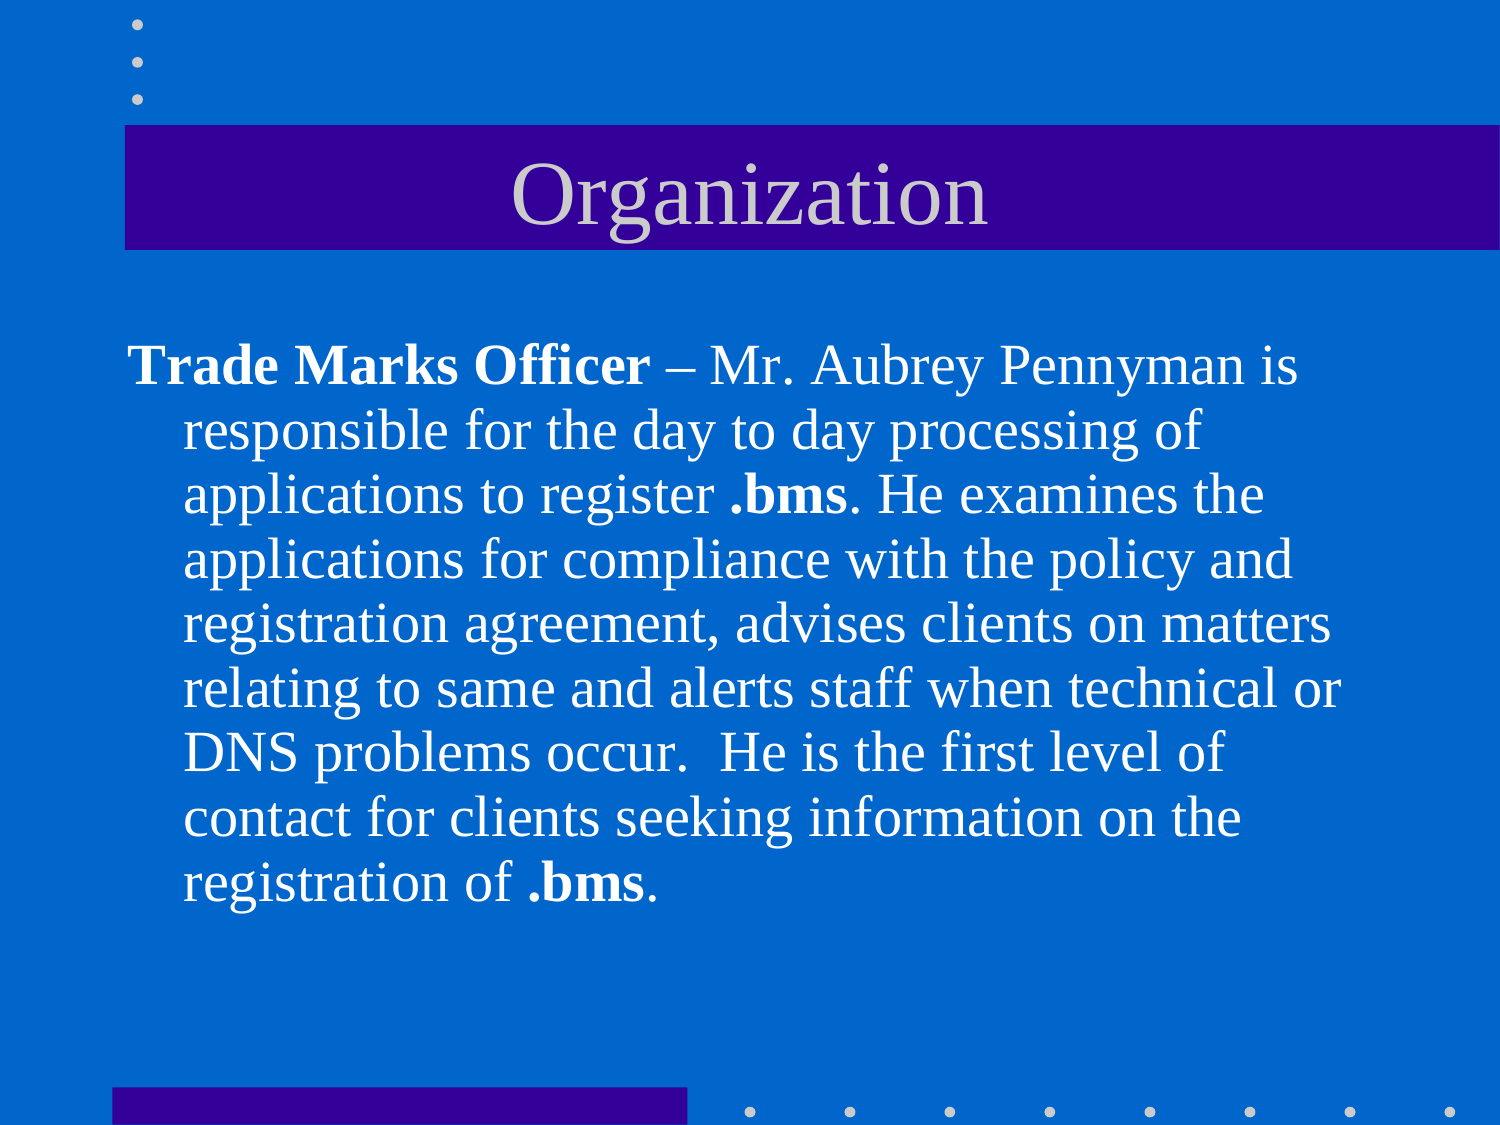

# Organization
Trade Marks Officer – Mr. Aubrey Pennyman is responsible for the day to day processing of applications to register .bms. He examines the applications for compliance with the policy and registration agreement, advises clients on matters relating to same and alerts staff when technical or DNS problems occur. He is the first level of contact for clients seeking information on the registration of .bms.